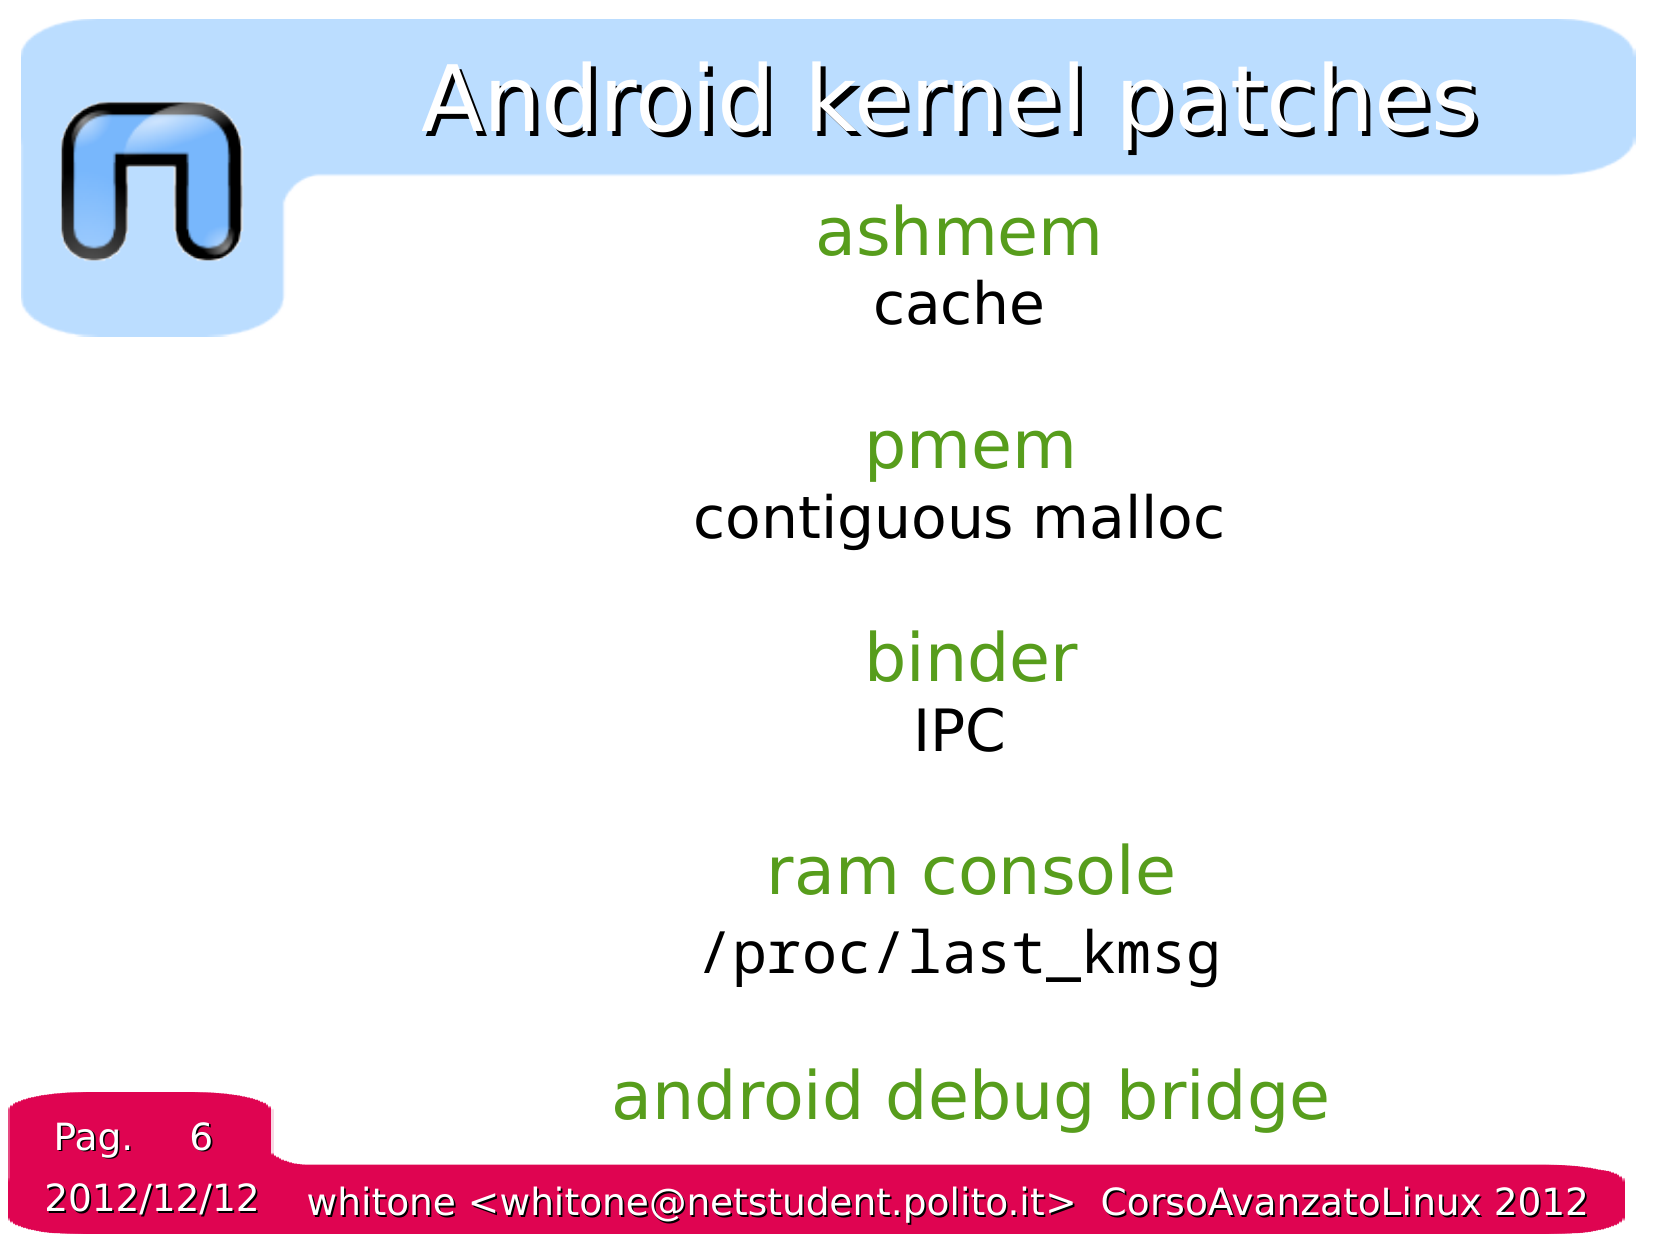

# Android kernel patches
ashmem
cache
pmem
contiguous malloc
binder
IPC
ram console
/proc/last_kmsg
android debug bridge
 Pag.
2012/12/12
whitone <whitone@netstudent.polito.it> CorsoAvanzatoLinux 2012